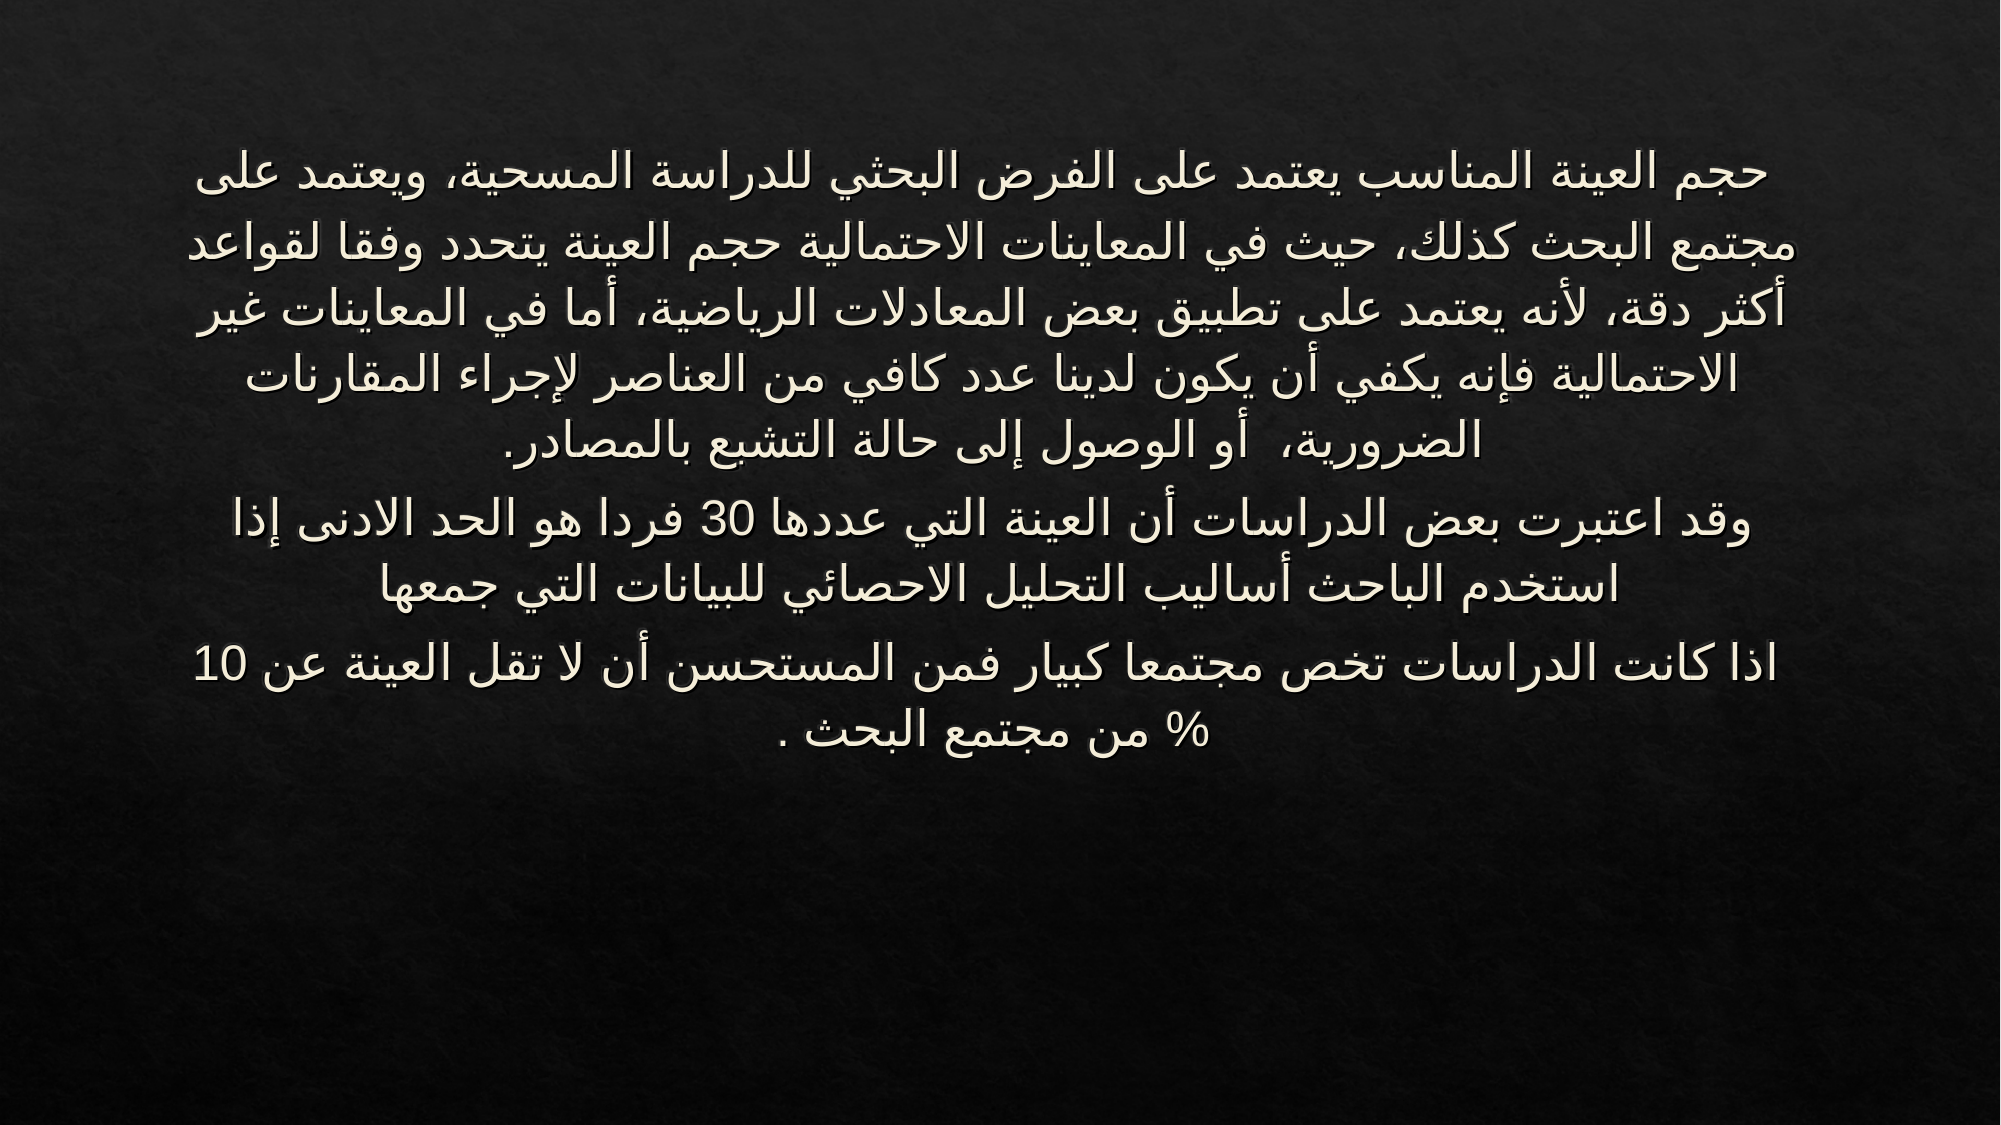

# حجم العينة المناسب يعتمد على الفرض البحثي للدراسة المسحية، ويعتمد على مجتمع البحث كذلك، حيث في المعاينات الاحتمالية حجم العينة يتحدد وفقا لقواعد أكثر دقة، لأنه يعتمد على تطبيق بعض المعادلات الرياضية، أما في المعاينات غير الاحتمالية فإنه يكفي أن يكون لدينا عدد كافي من العناصر لإجراء المقارنات الضرورية، أو الوصول إلى حالة التشبع بالمصادر.
وقد اعتبرت بعض الدراسات أن العينة التي عددها 30 فردا هو الحد الادنى إذا استخدم الباحث أساليب التحليل الاحصائي للبيانات التي جمعها
 اذا كانت الدراسات تخص مجتمعا كبيار فمن المستحسن أن لا تقل العينة عن 10 % من مجتمع البحث .